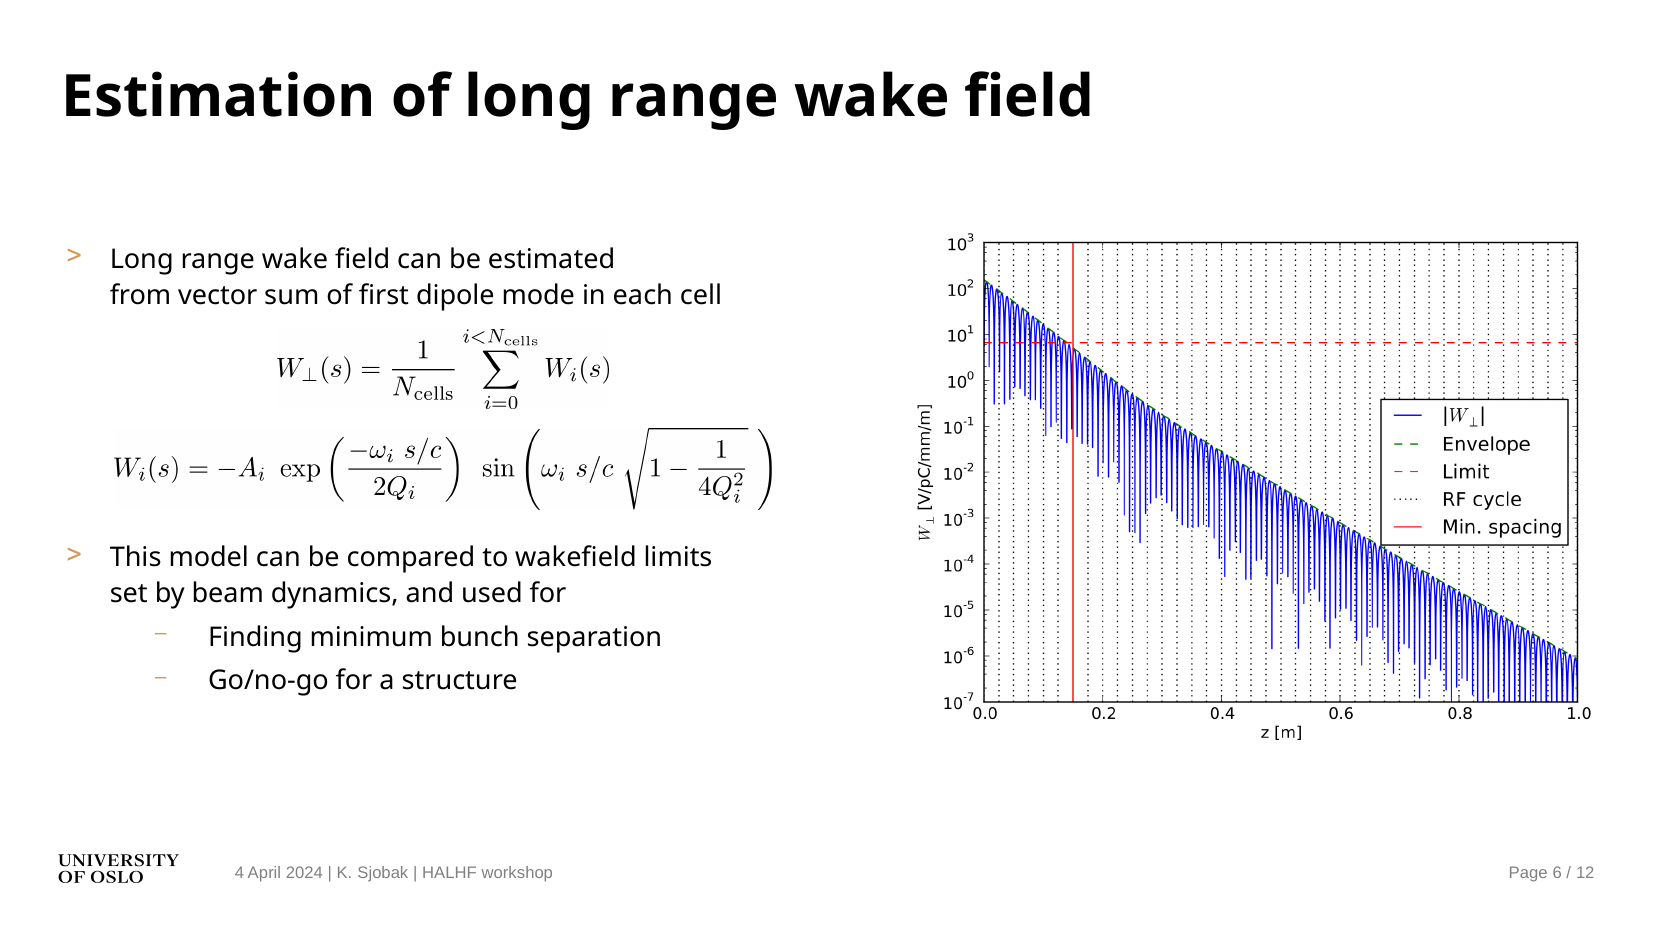

Estimation of long range wake field
Long range wake field can be estimated
from vector sum of first dipole mode in each cell
This model can be compared to wakefield limits
set by beam dynamics, and used for
Finding minimum bunch separation
Go/no-go for a structure
6
4 April 2024 | K. Sjobak | HALHF workshop